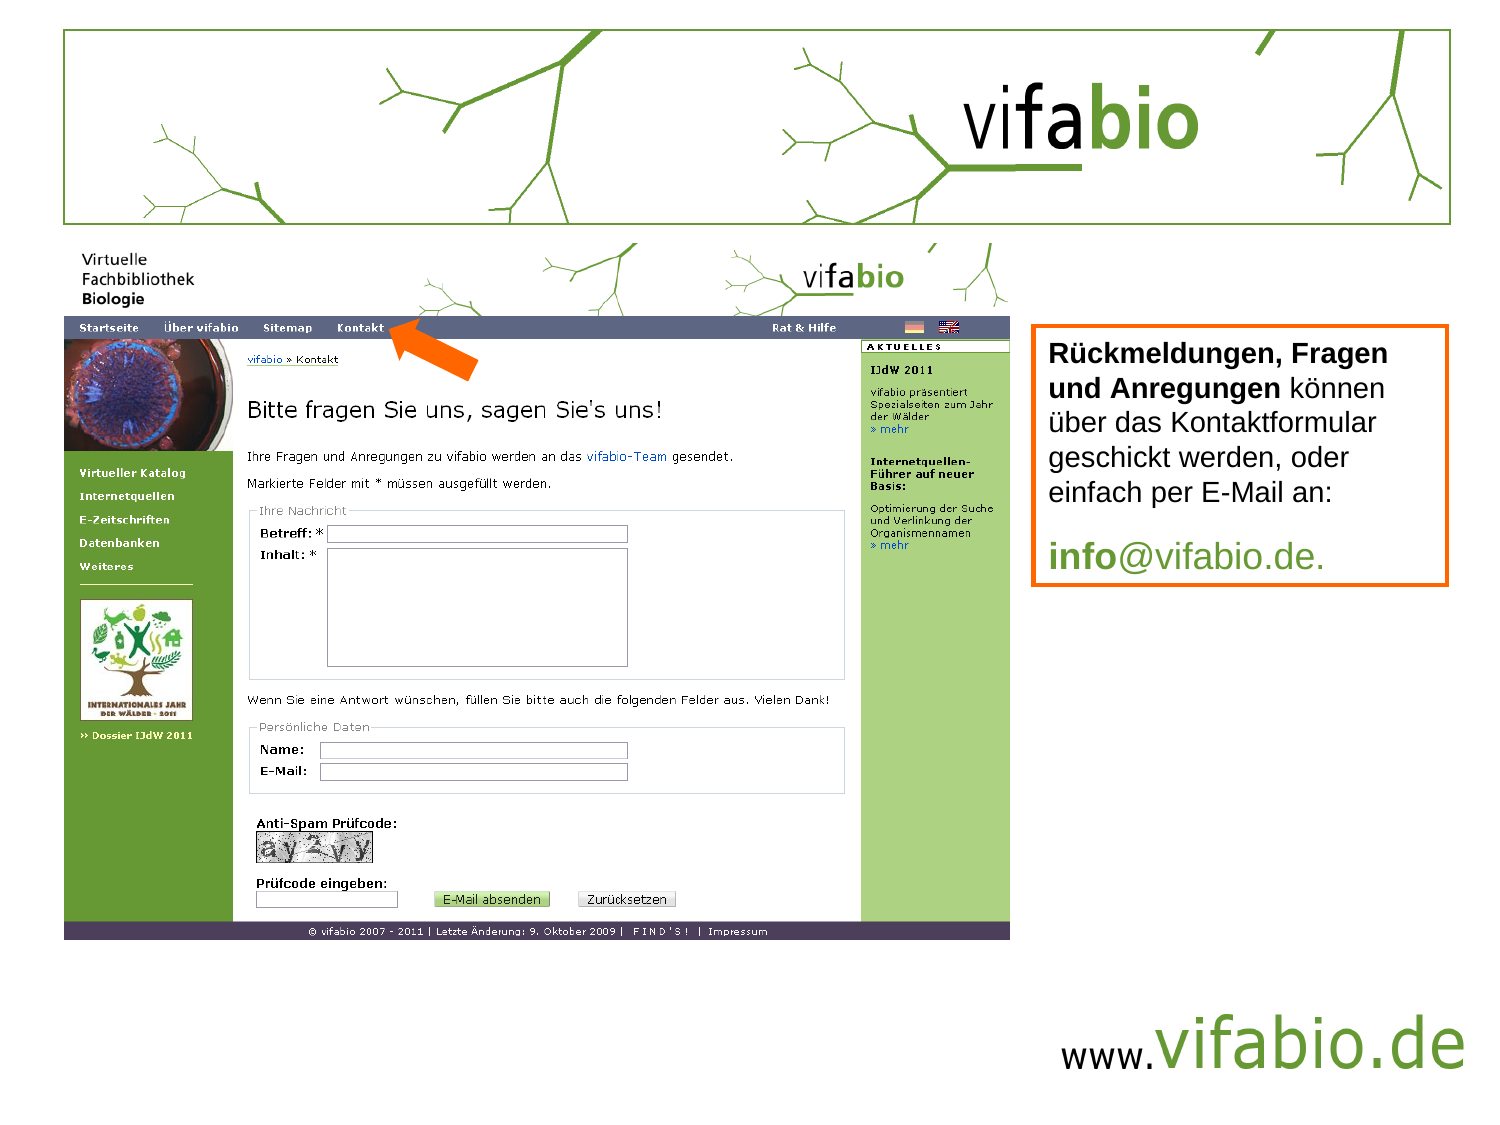

Rückmeldungen, Fragen und Anregungen können über das Kontaktformular geschickt werden, oder einfach per E-Mail an:
info@vifabio.de.